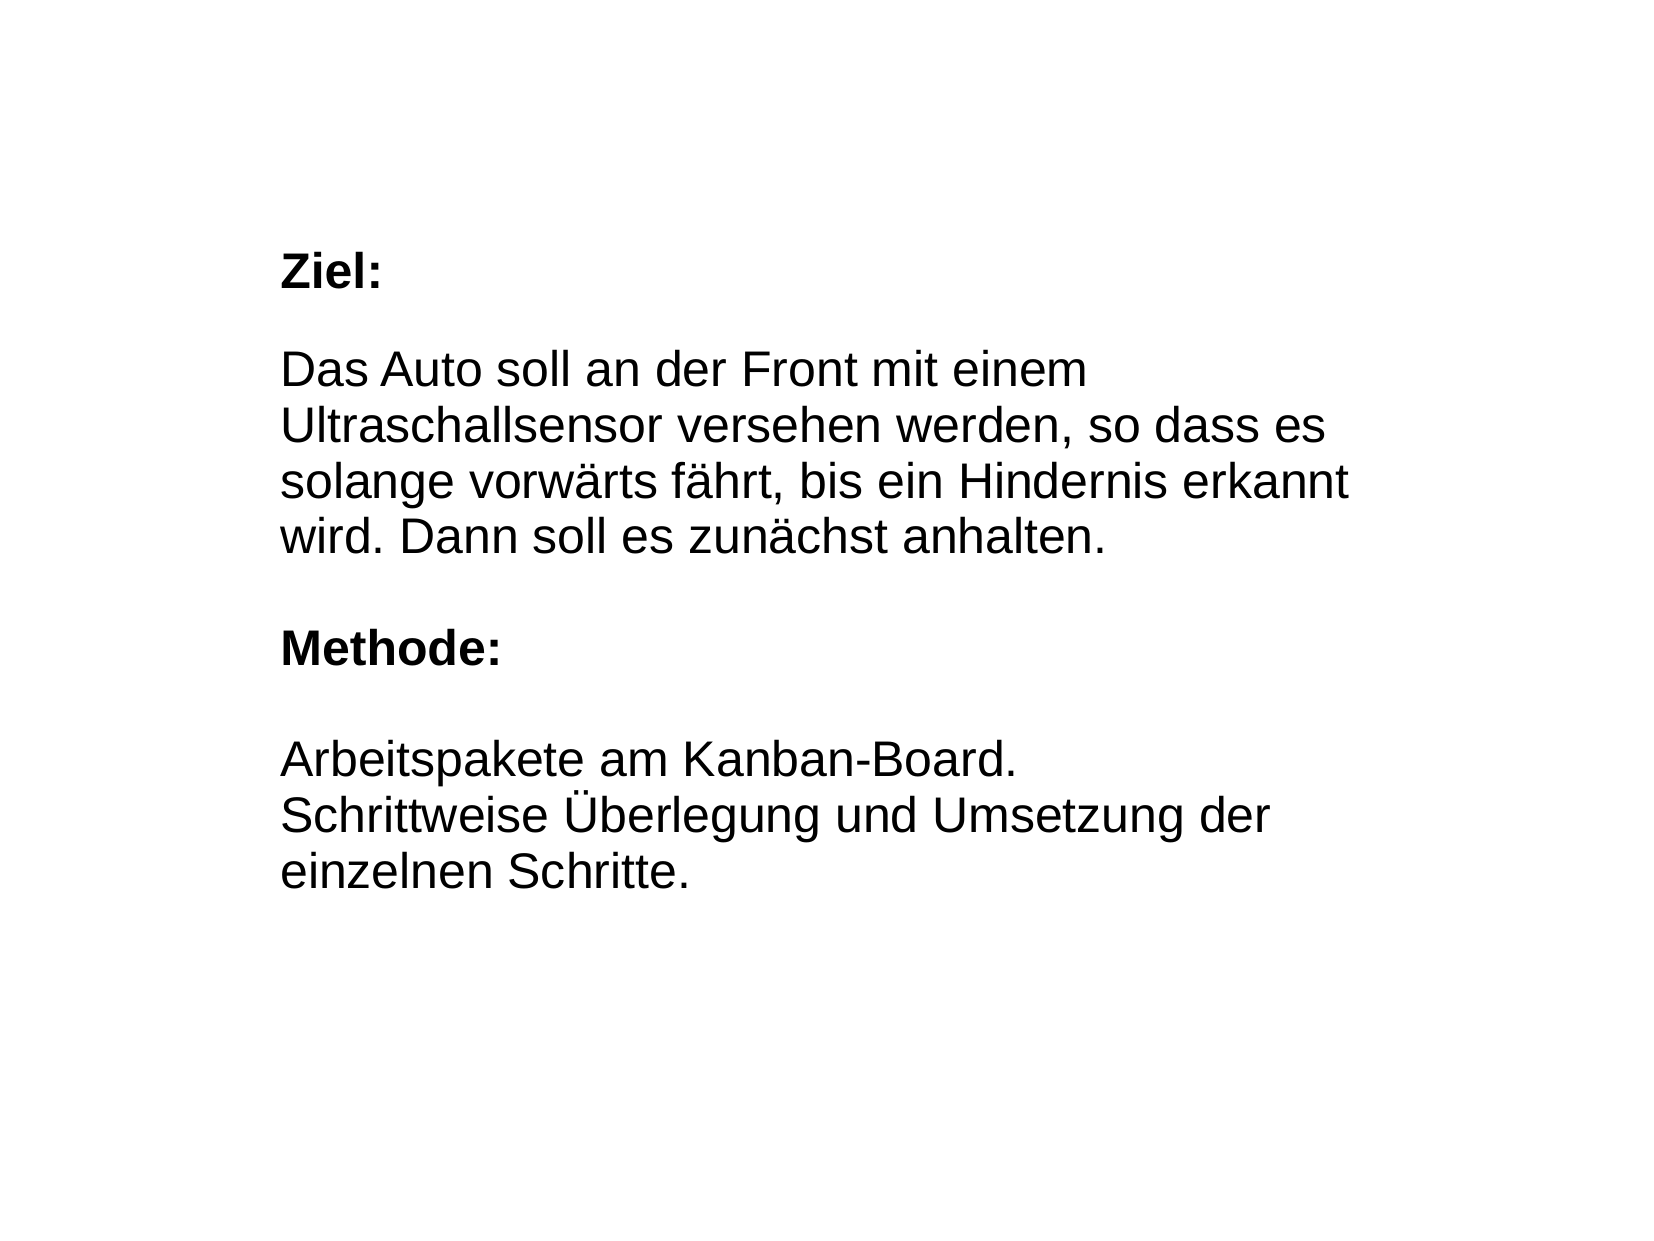

Ziel:
Das Auto soll an der Front mit einem Ultraschallsensor versehen werden, so dass es solange vorwärts fährt, bis ein Hindernis erkannt wird. Dann soll es zunächst anhalten.
Methode:
Arbeitspakete am Kanban-Board.
Schrittweise Überlegung und Umsetzung der einzelnen Schritte.